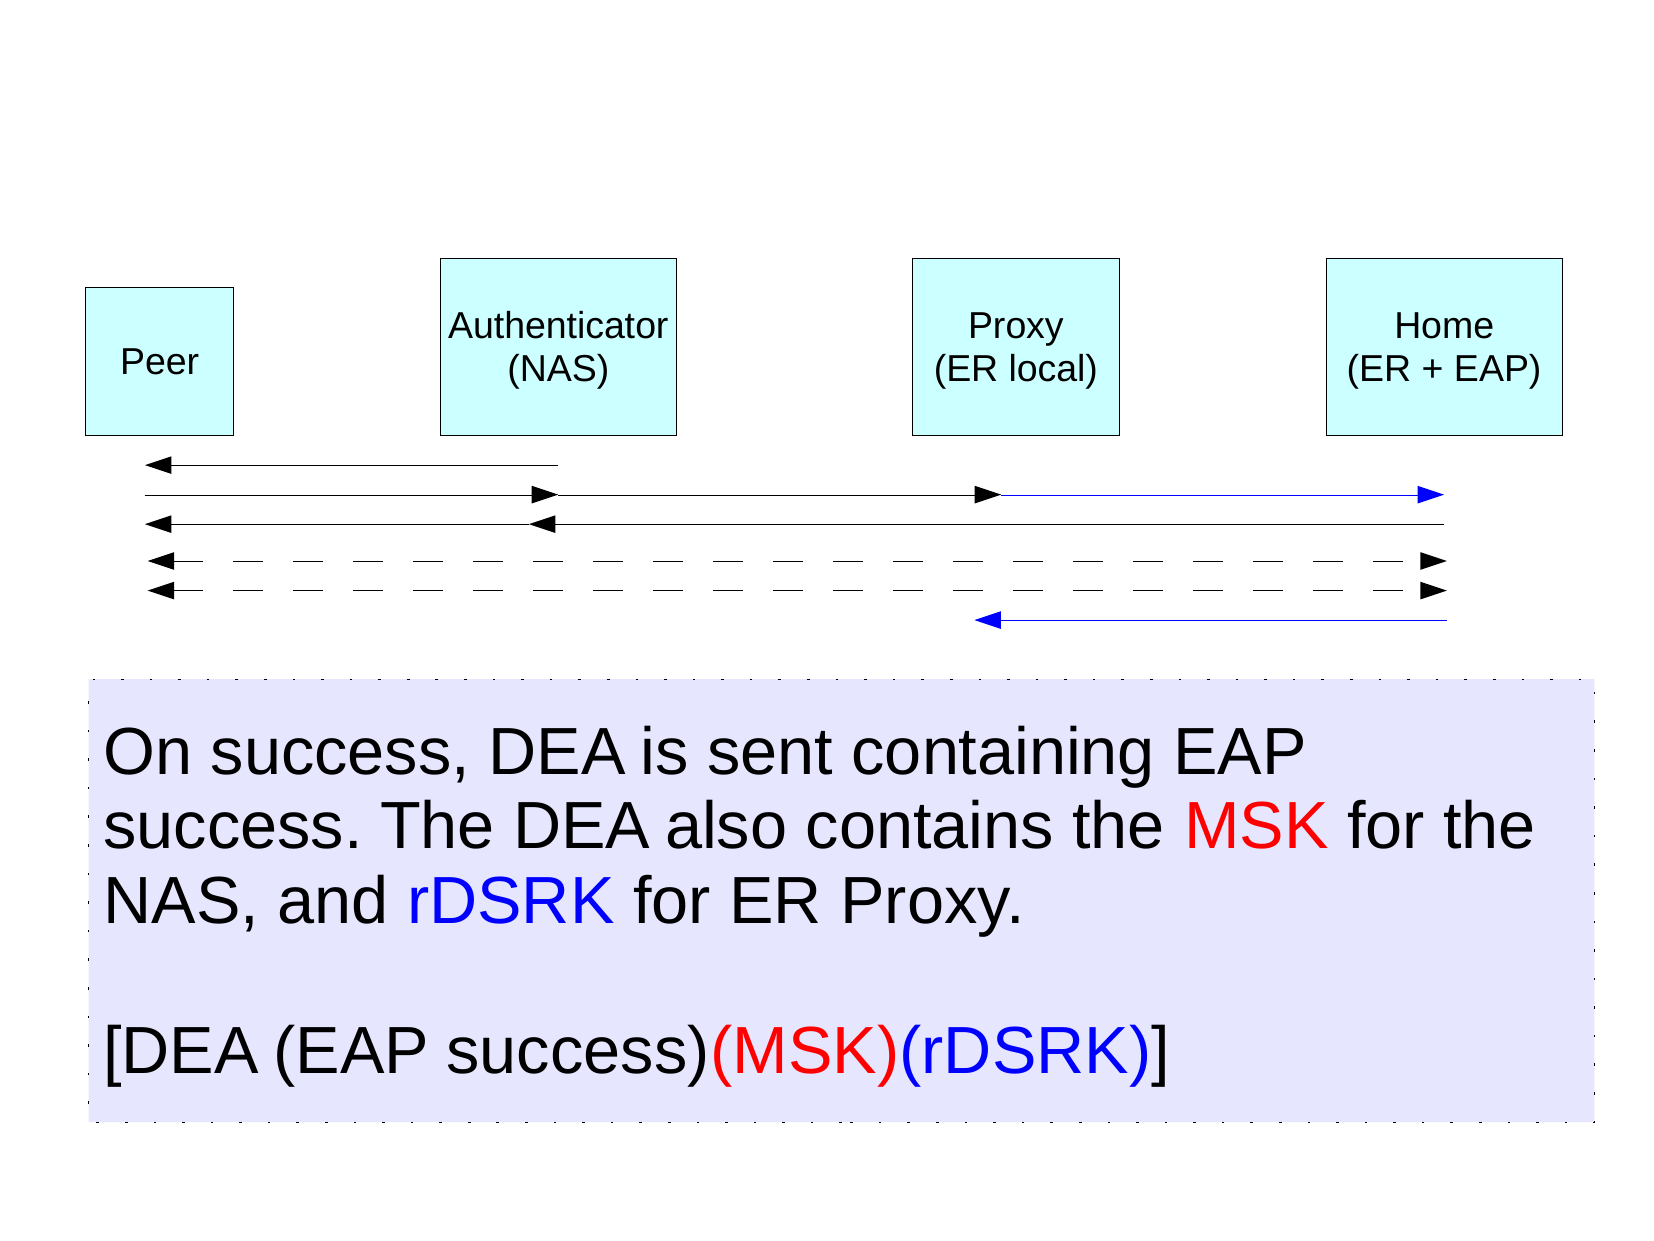

Authenticator
(NAS)
Proxy
(ER local)
Home
(ER + EAP)
Peer
On success, DEA is sent containing EAP success. The DEA also contains the MSK for the NAS, and rDSRK for ER Proxy.
[DEA (EAP success)(MSK)(rDSRK)]